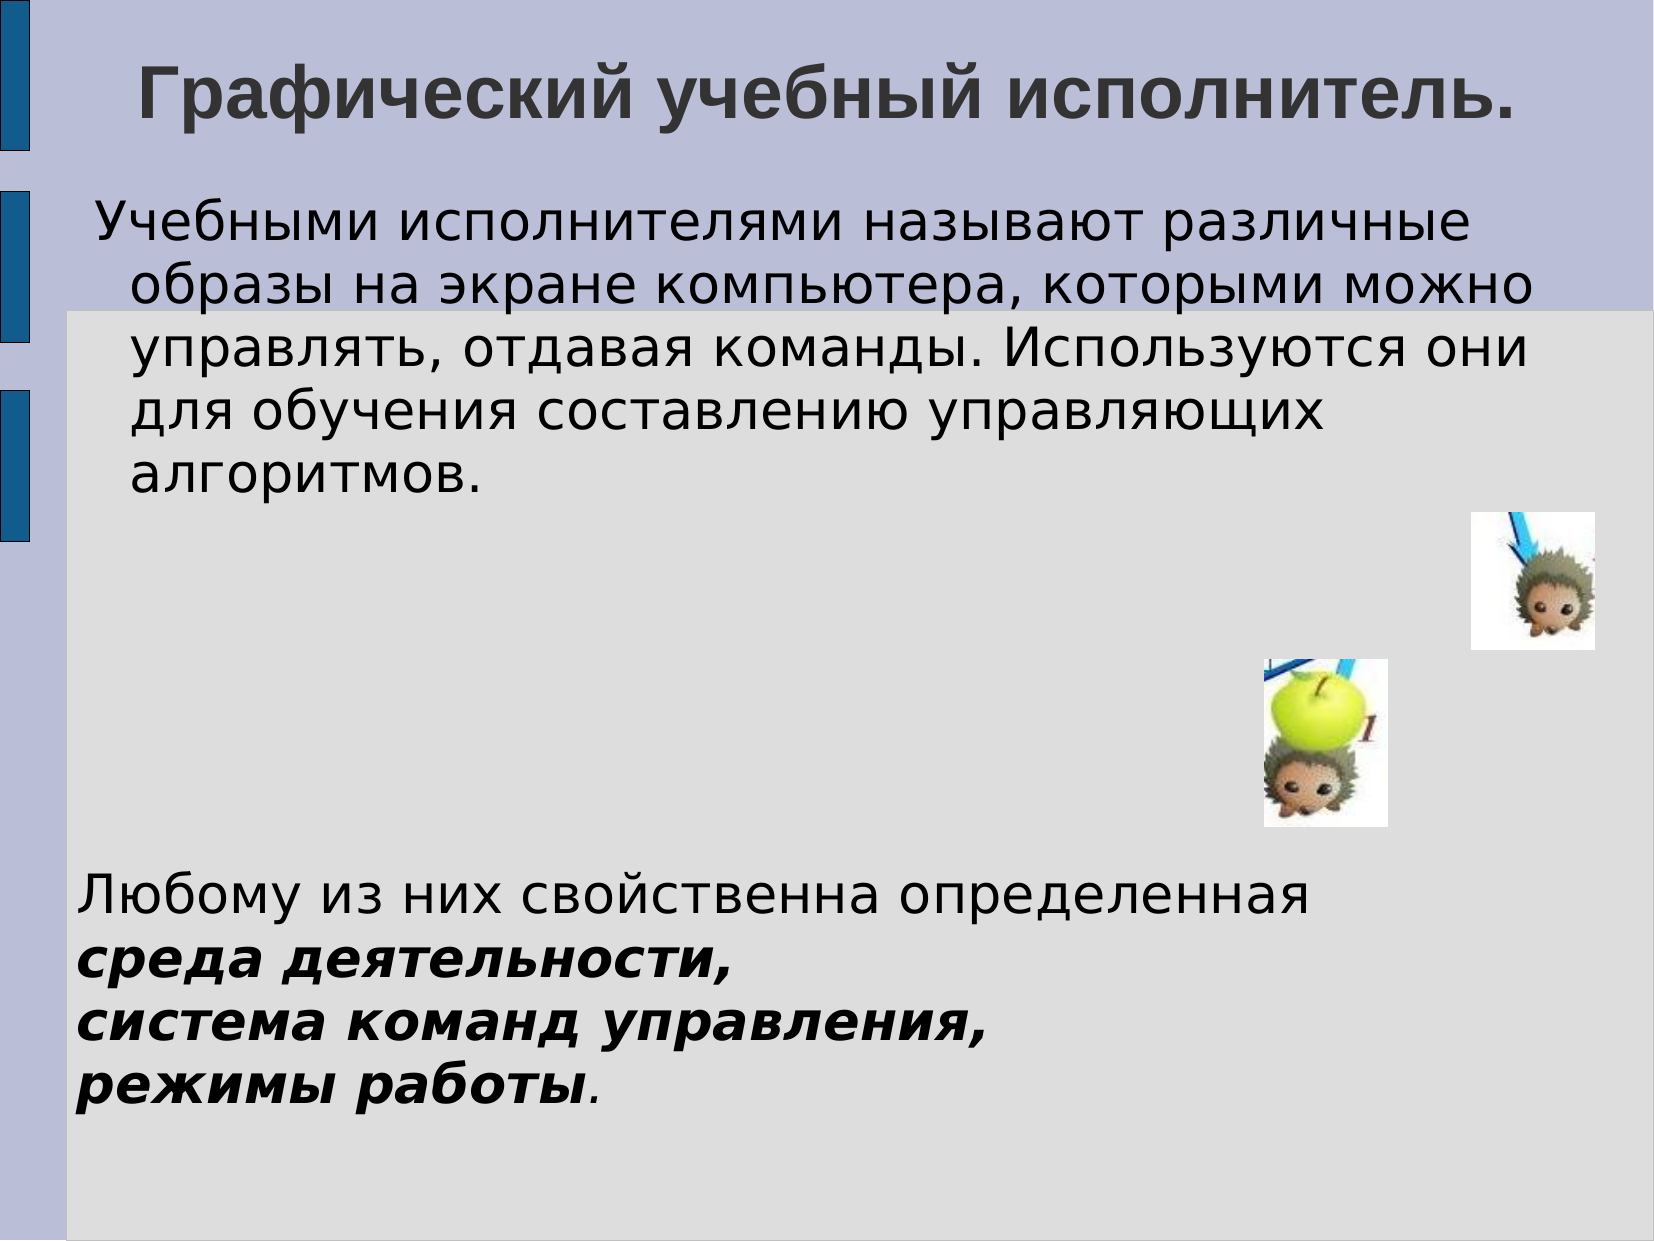

# Графический учебный исполнитель.
Учебными исполнителями называют различные образы на экране компьютера, которыми можно управлять, отдавая команды. Используются они для обучения составлению управляющих алгоритмов.
Любому из них свойственна определенная
среда деятельности,
система команд управления,
режимы работы.